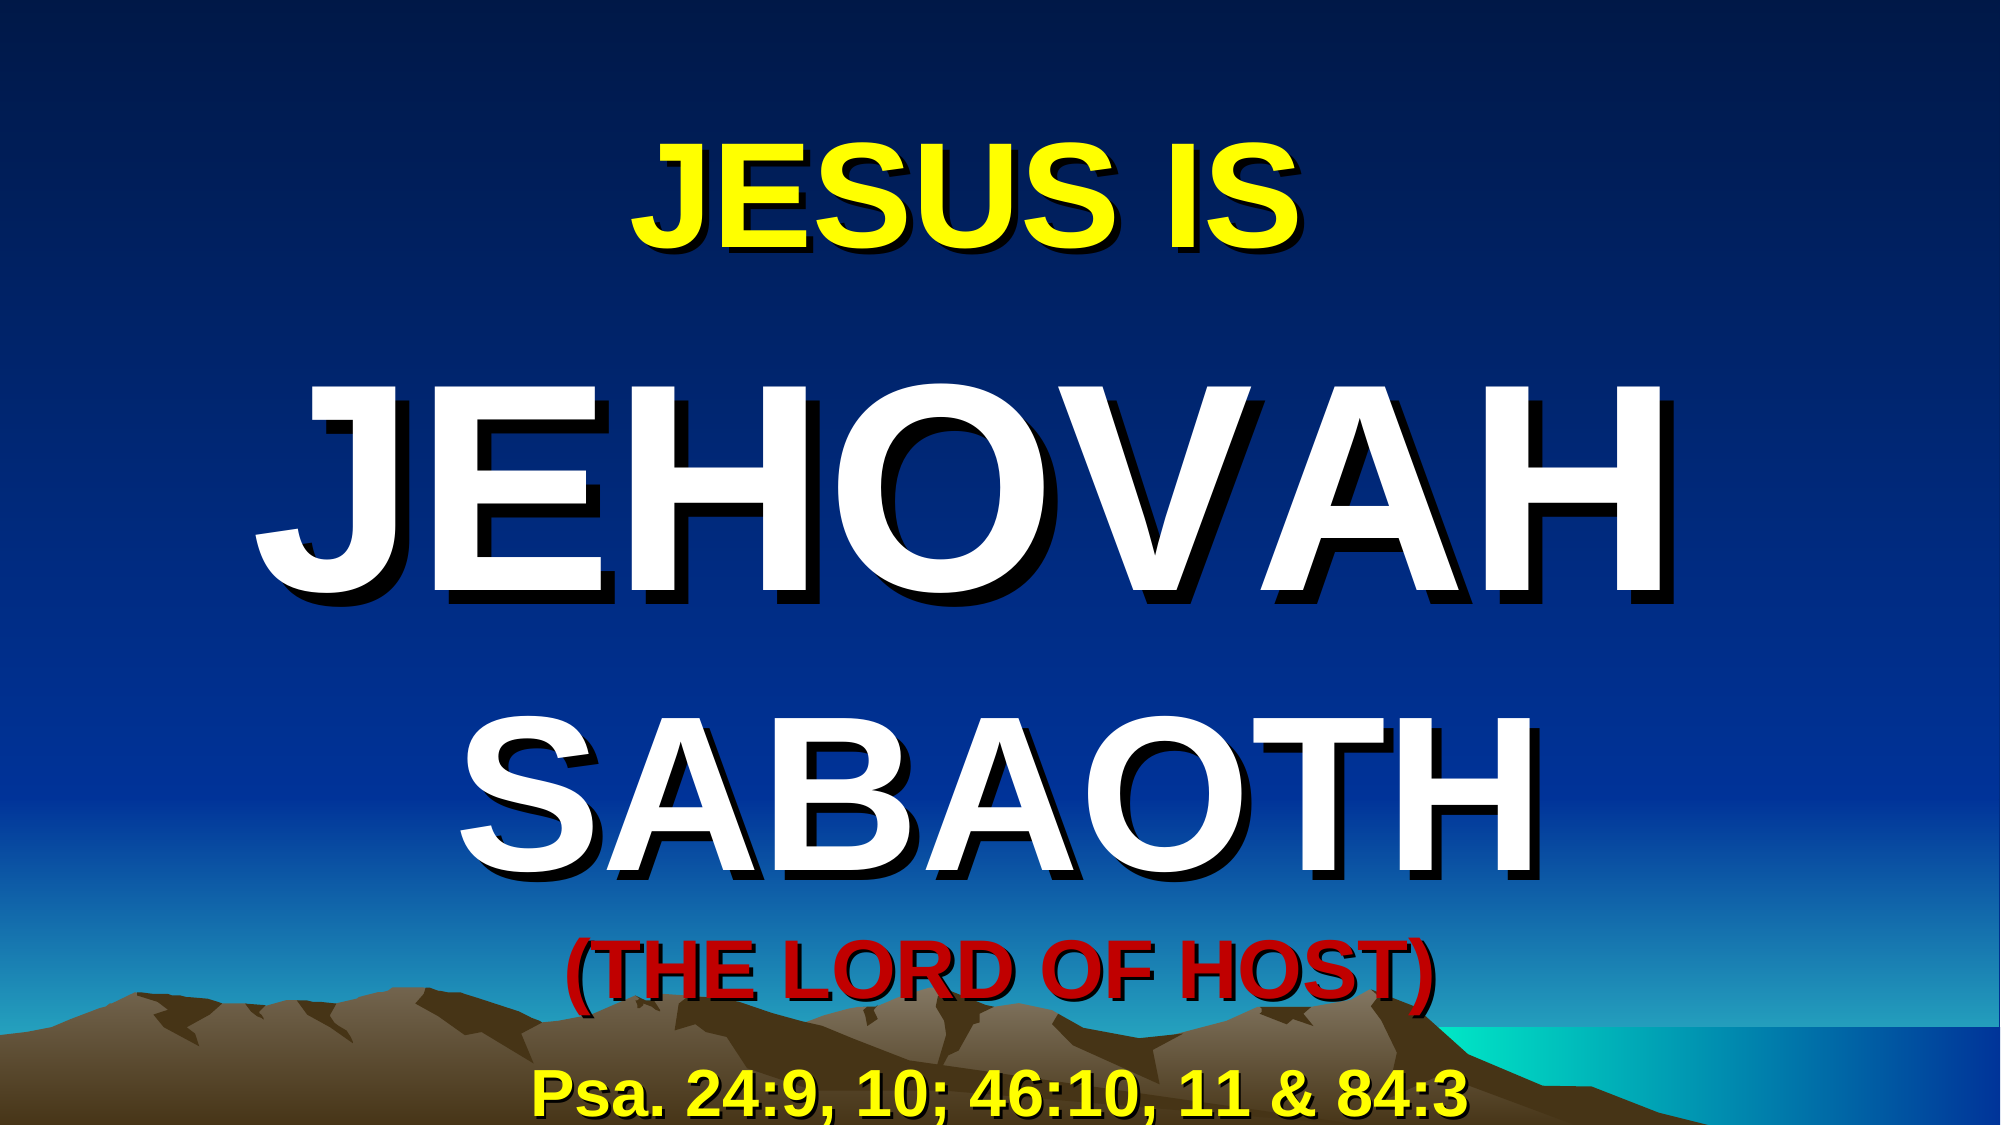

# JESUS IS JEHOVAH SABAOTH (THE LORD OF HOST) Psa. 24:9, 10; 46:10, 11 & 84:3